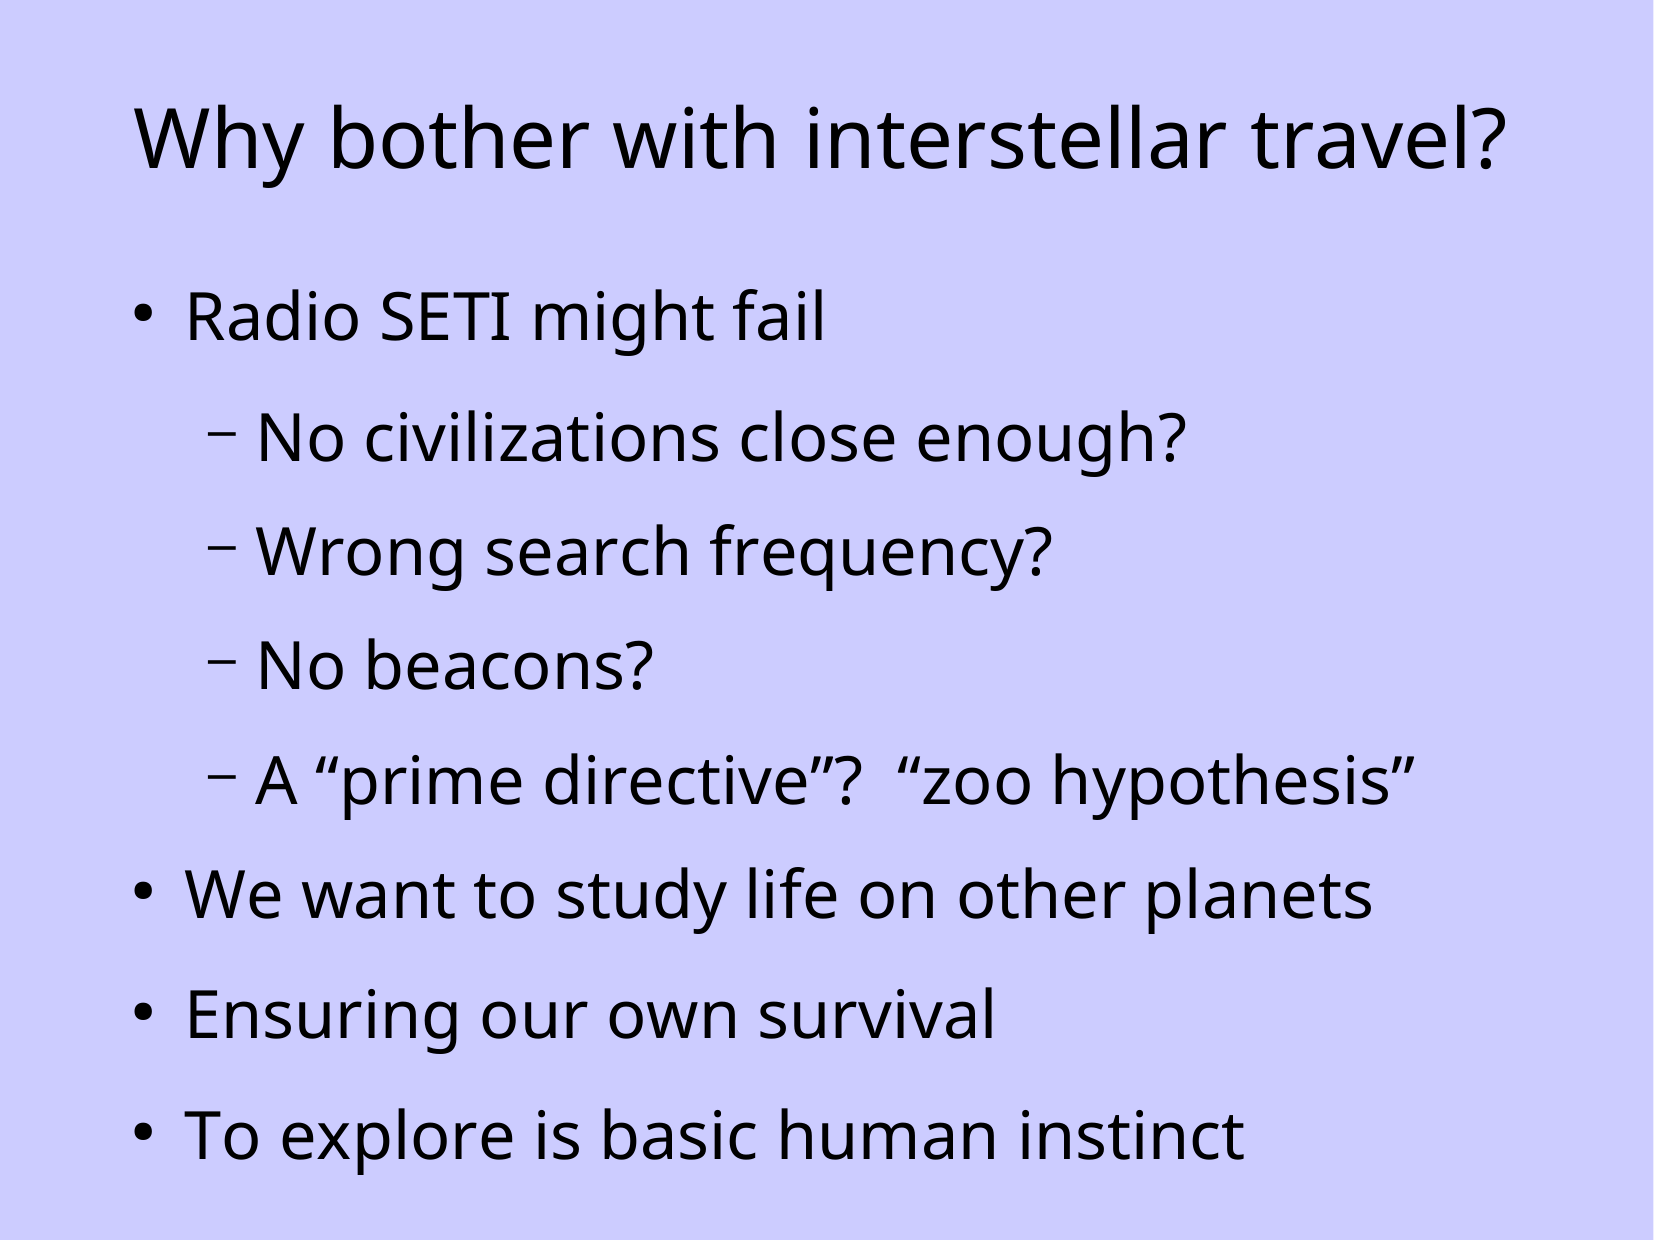

# Why bother with interstellar travel?
Radio SETI might fail
No civilizations close enough?
Wrong search frequency?
No beacons?
A “prime directive”? “zoo hypothesis”
We want to study life on other planets
Ensuring our own survival
To explore is basic human instinct